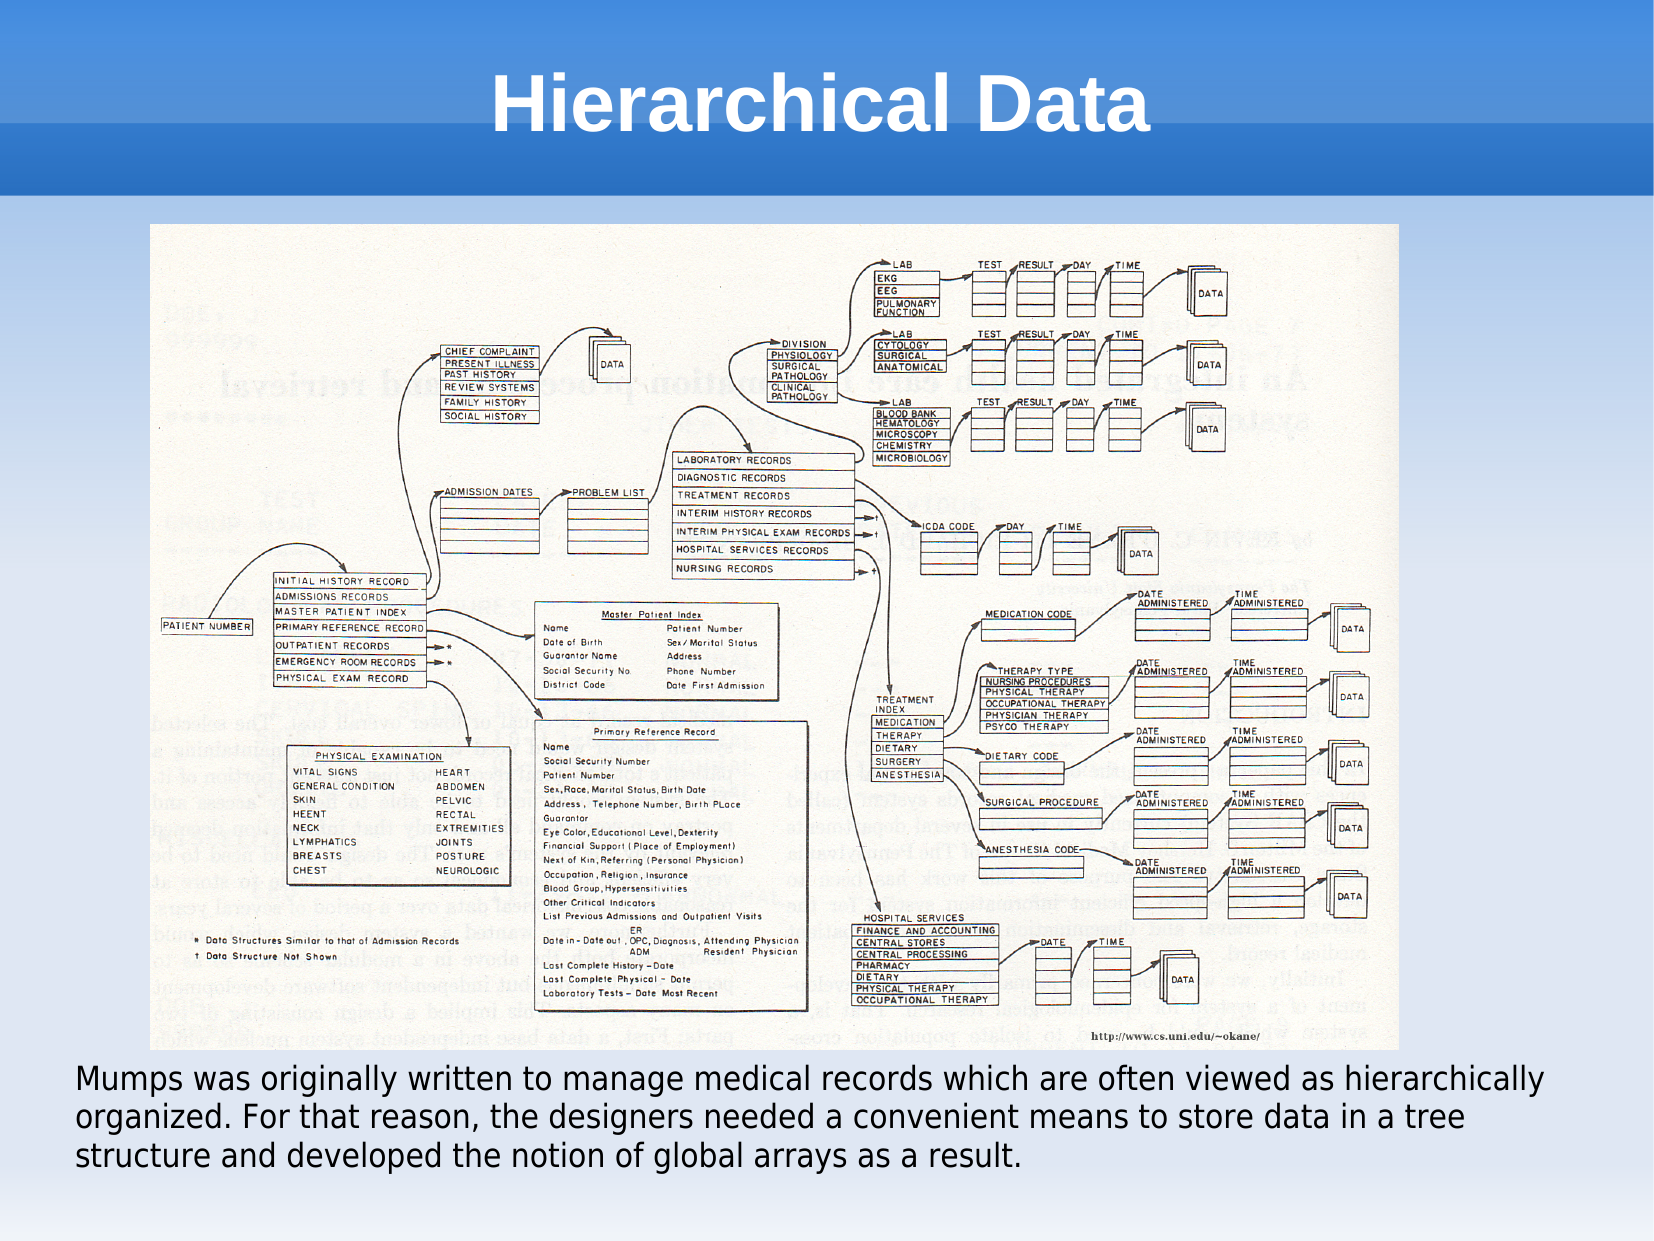

# Hierarchical Data
Mumps was originally written to manage medical records which are often viewed as hierarchically organized. For that reason, the designers needed a convenient means to store data in a tree structure and developed the notion of global arrays as a result.